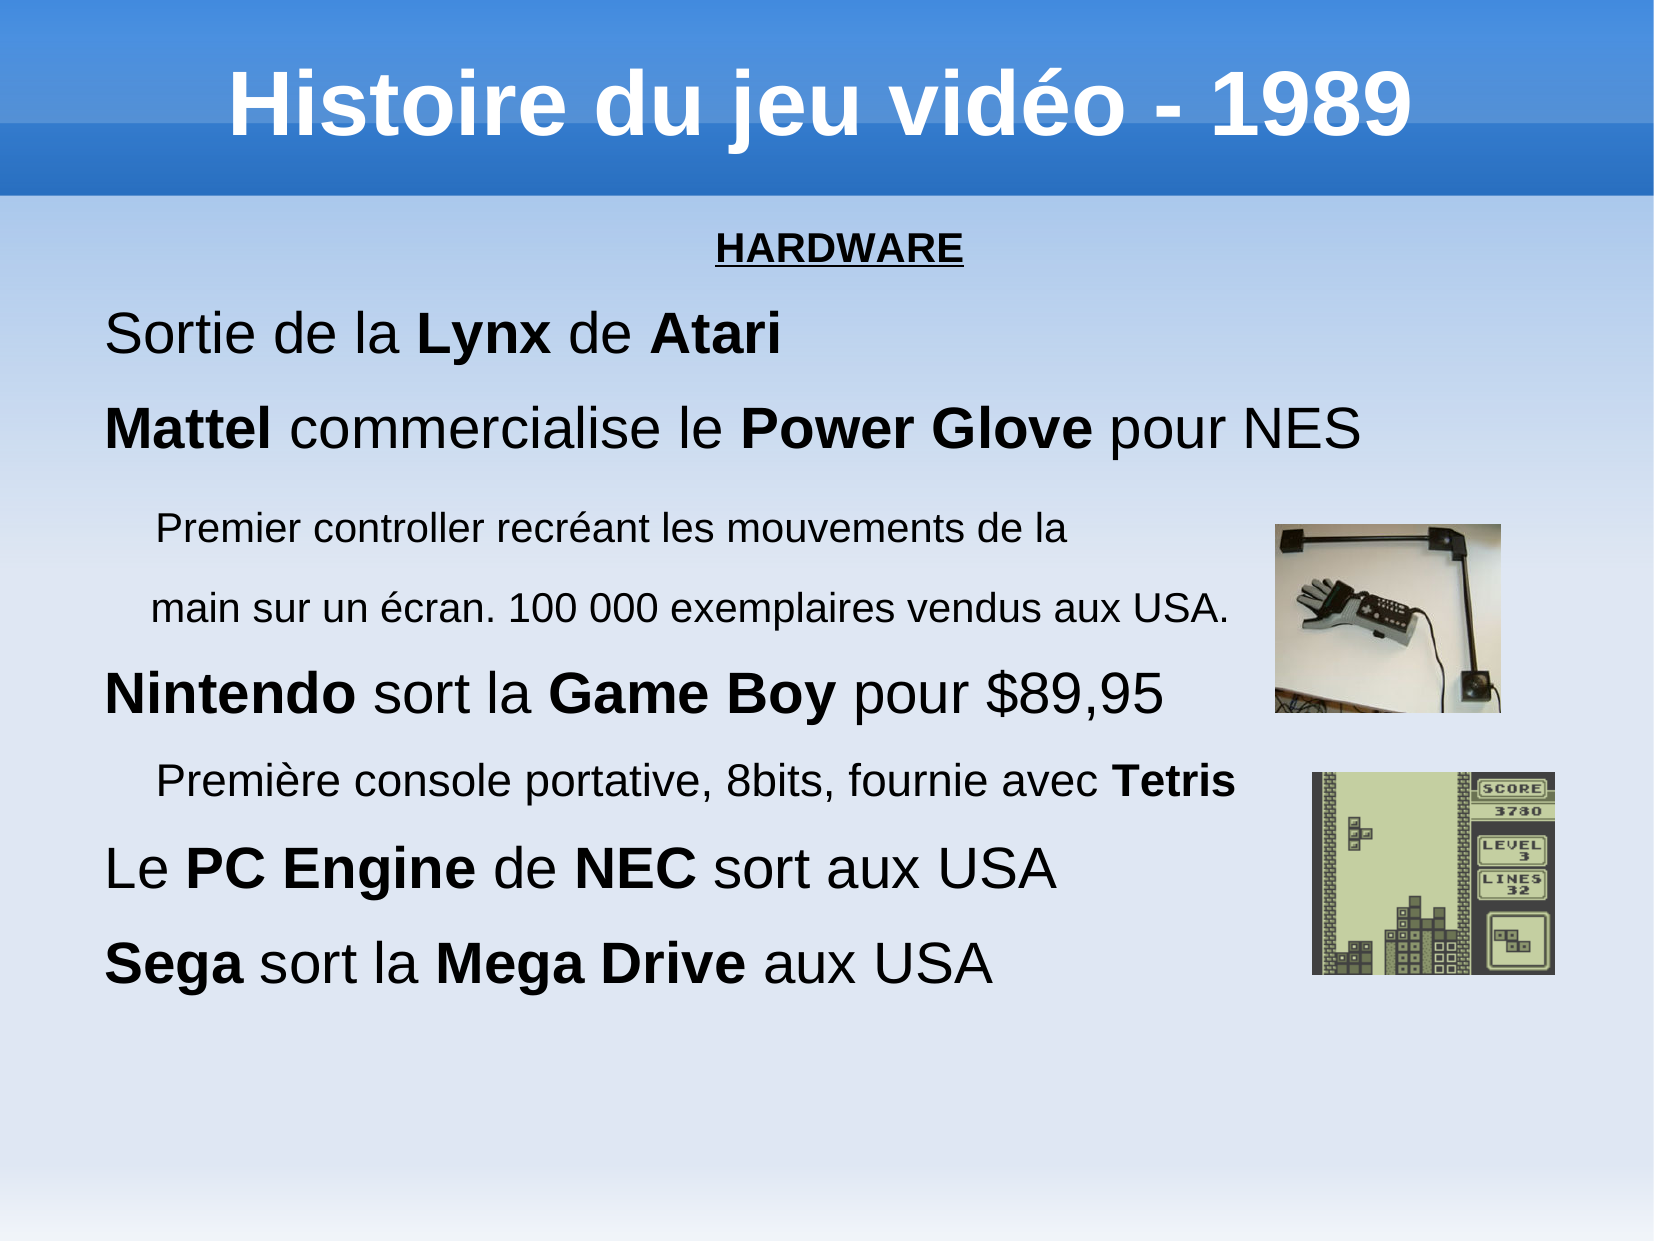

# Histoire du jeu vidéo - 1989
HARDWARE
Sortie de la Lynx de Atari
Mattel commercialise le Power Glove pour NES
 Premier controller recréant les mouvements de la
 main sur un écran. 100 000 exemplaires vendus aux USA.
Nintendo sort la Game Boy pour $89,95
 Première console portative, 8bits, fournie avec Tetris
Le PC Engine de NEC sort aux USA
Sega sort la Mega Drive aux USA